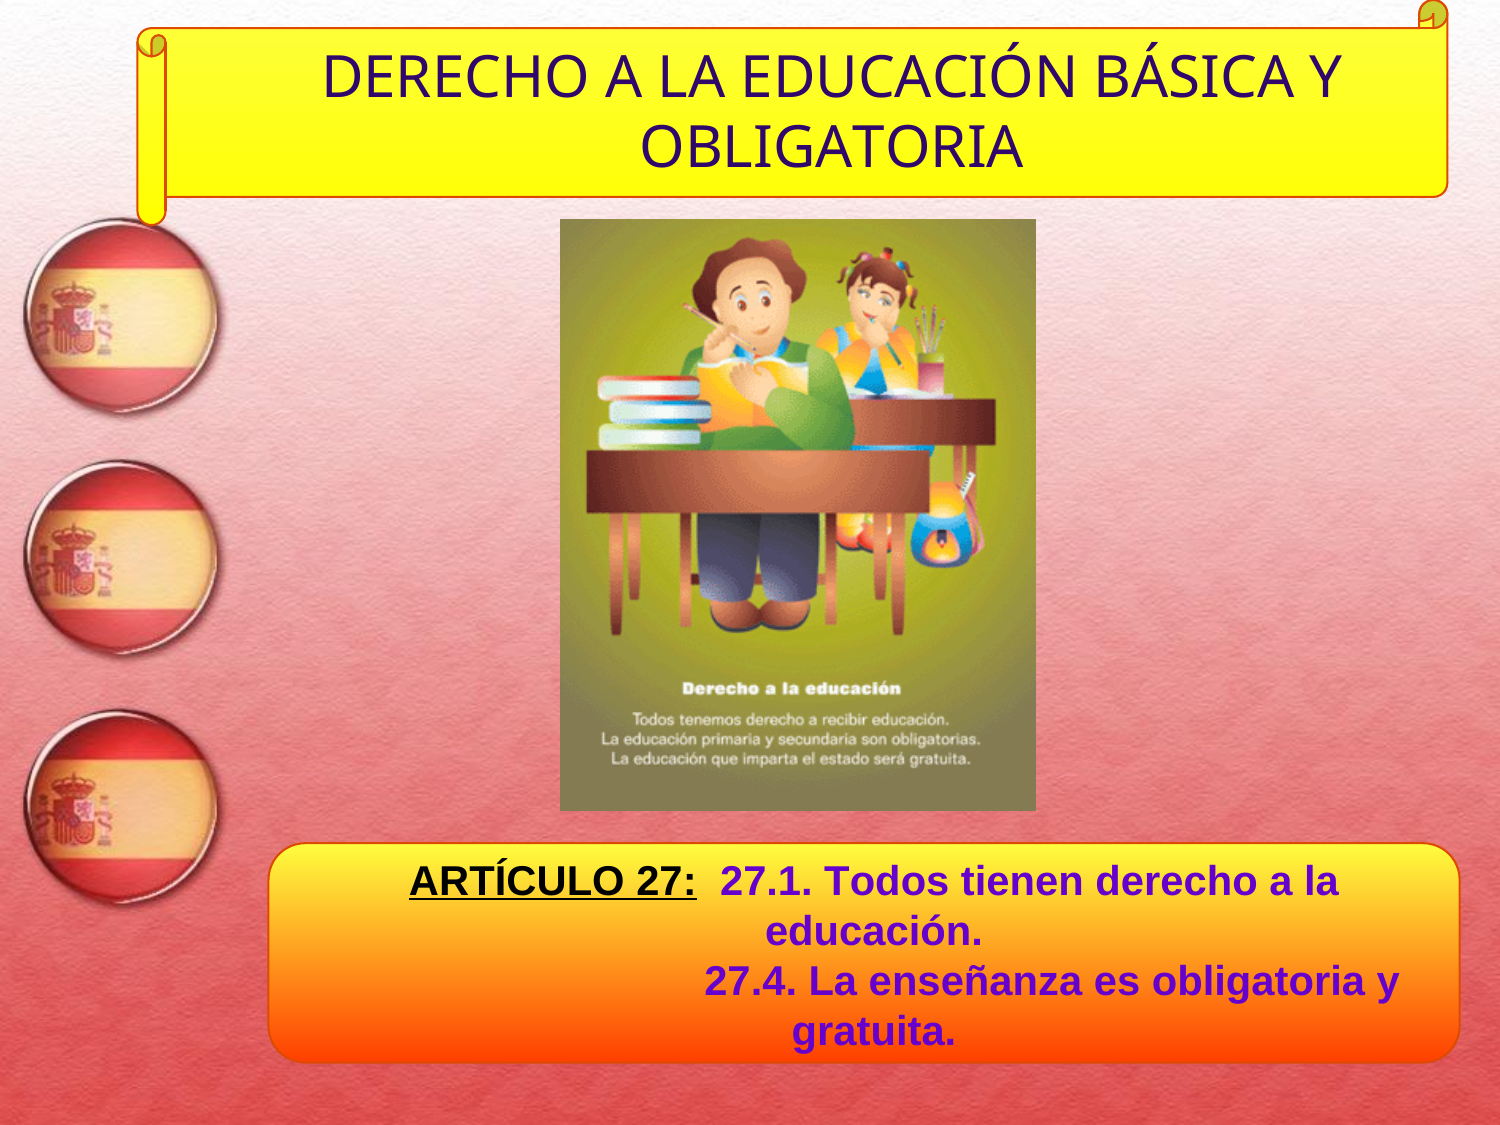

DERECHO A LA EDUCACIÓN BÁSICA Y OBLIGATORIA
ARTÍCULO 27: 27.1. Todos tienen derecho a la educación.
 27.4. La enseñanza es obligatoria y gratuita.
32